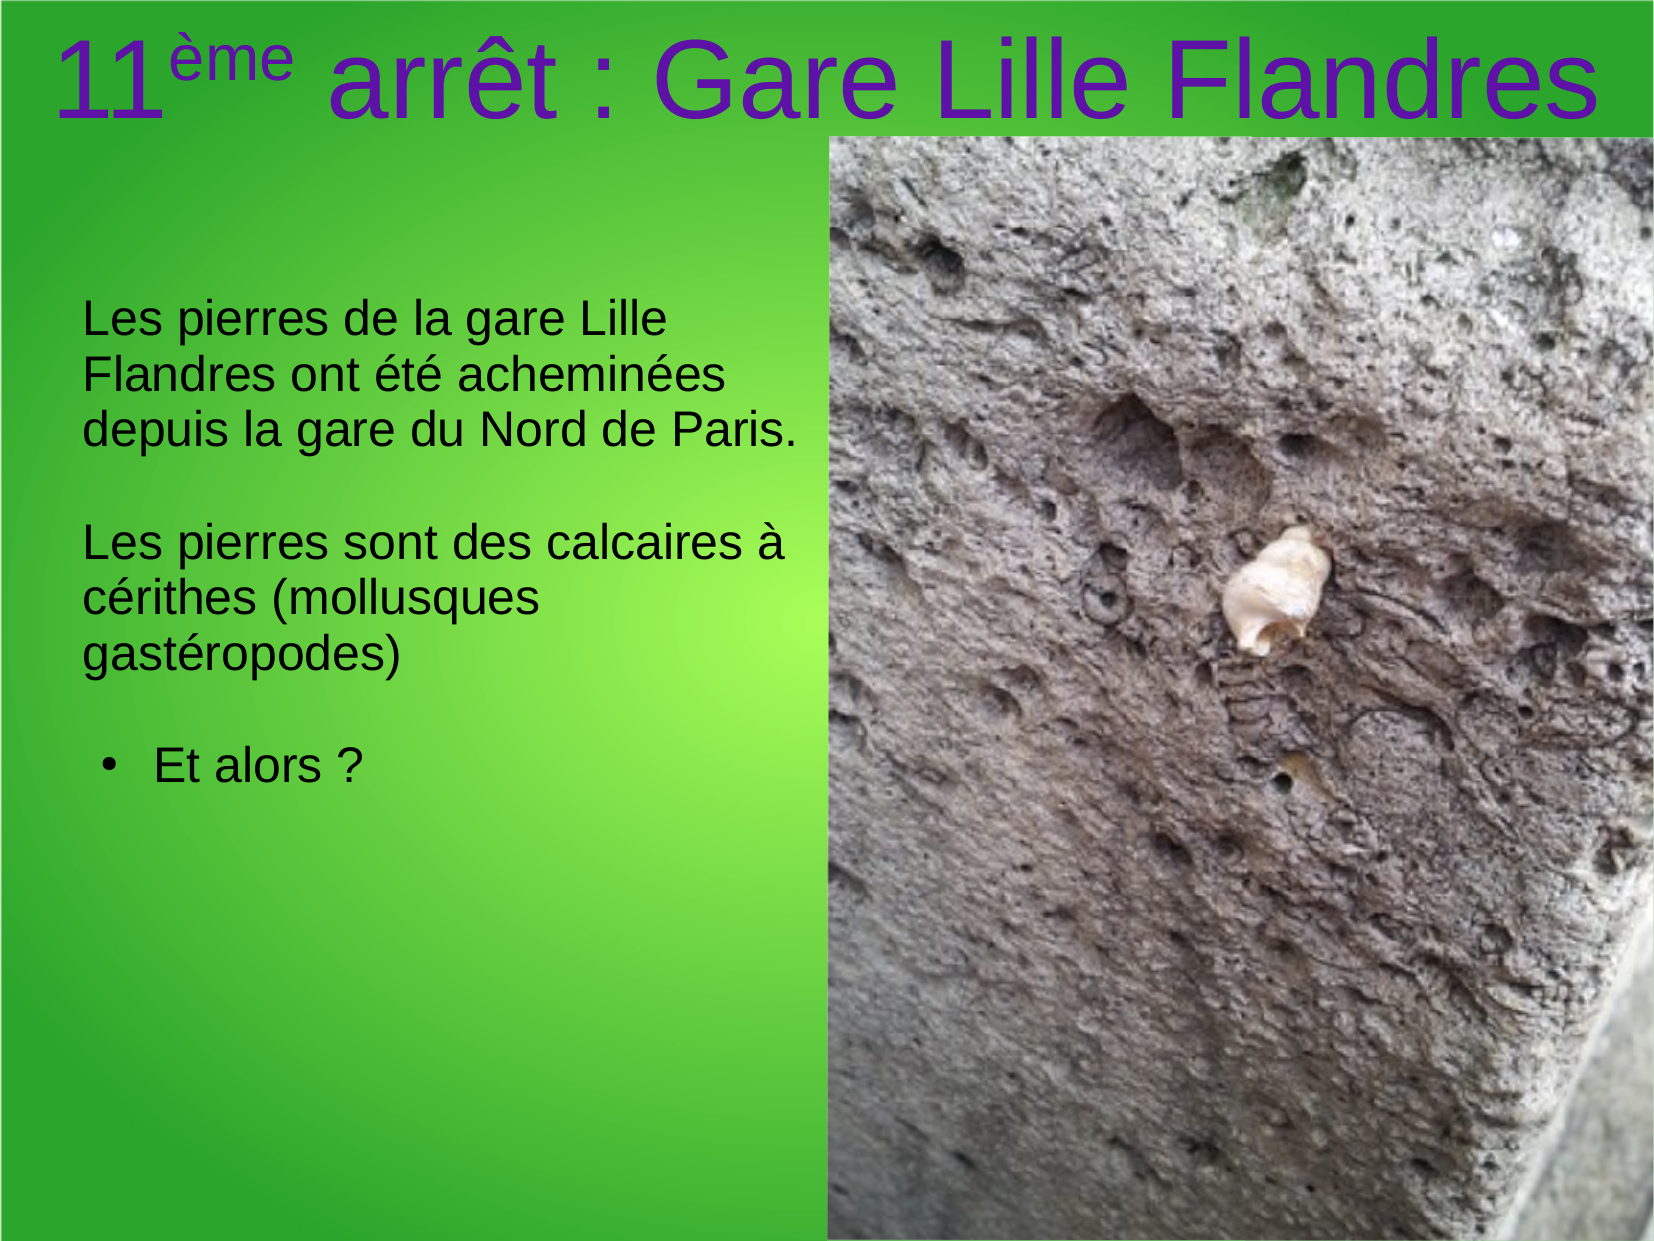

# 11ème arrêt : Gare Lille Flandres
Les pierres de la gare Lille Flandres ont été acheminées depuis la gare du Nord de Paris.
Les pierres sont des calcaires à cérithes (mollusques gastéropodes)
Et alors ?